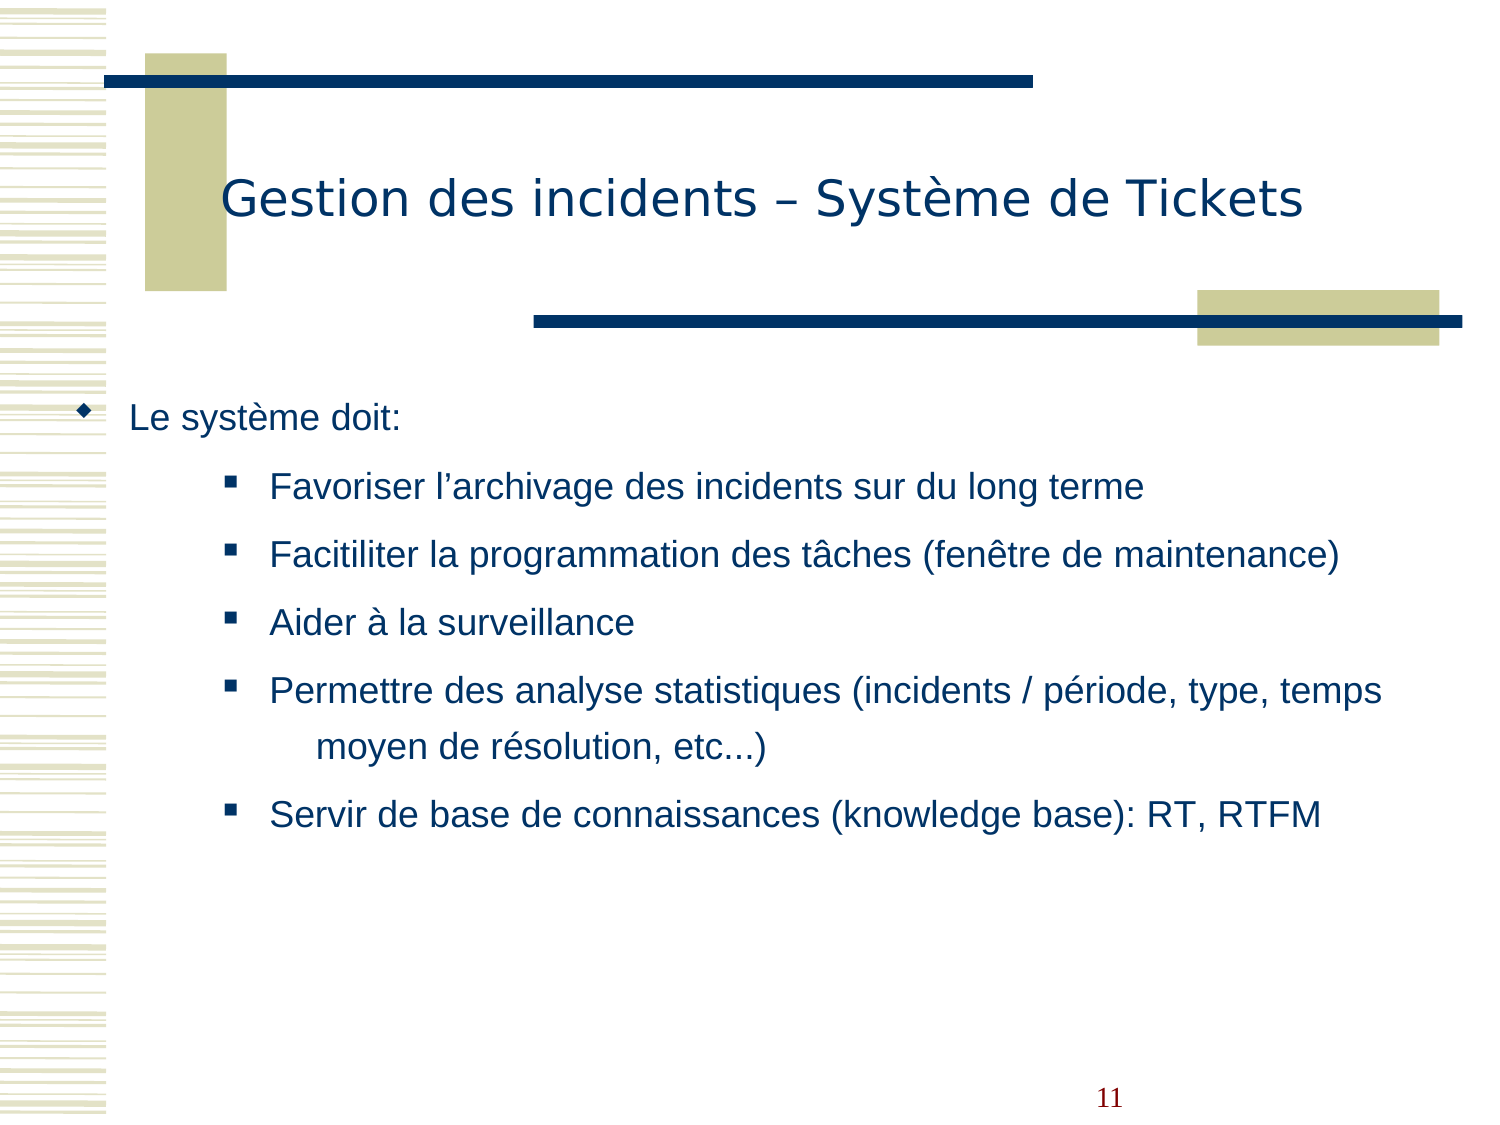

# Gestion des incidents – Système de Tickets
Le système doit:
Favoriser l’archivage des incidents sur du long terme
Facitiliter la programmation des tâches (fenêtre de maintenance)
Aider à la surveillance
Permettre des analyse statistiques (incidents / période, type, temps moyen de résolution, etc...)
Servir de base de connaissances (knowledge base): RT, RTFM